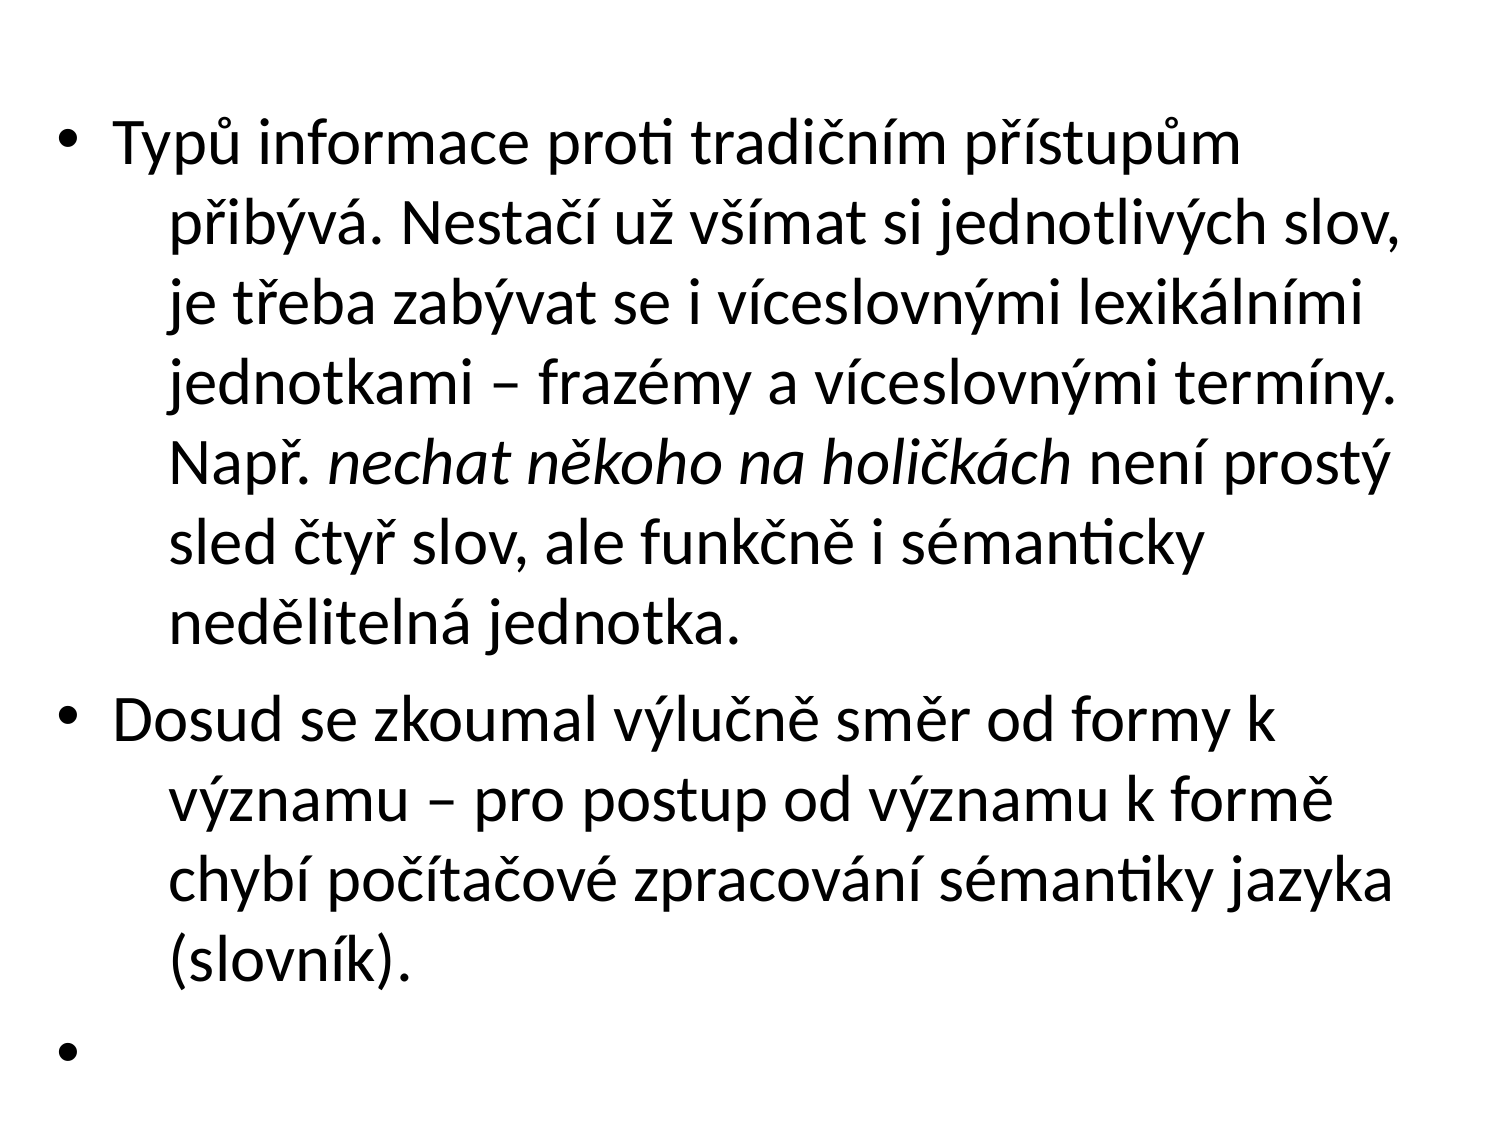

# Typů informace proti tradičním přístupům přibývá. Nestačí už všímat si jednotlivých slov, je třeba zabývat se i víceslovnými lexikálními jednotkami – frazémy a víceslovnými termíny. Např. nechat někoho na holičkách není prostý sled čtyř slov, ale funkčně i sémanticky nedělitelná jednotka.
Dosud se zkoumal výlučně směr od formy k významu – pro postup od významu k formě chybí počítačové zpracování sémantiky jazyka (slovník).